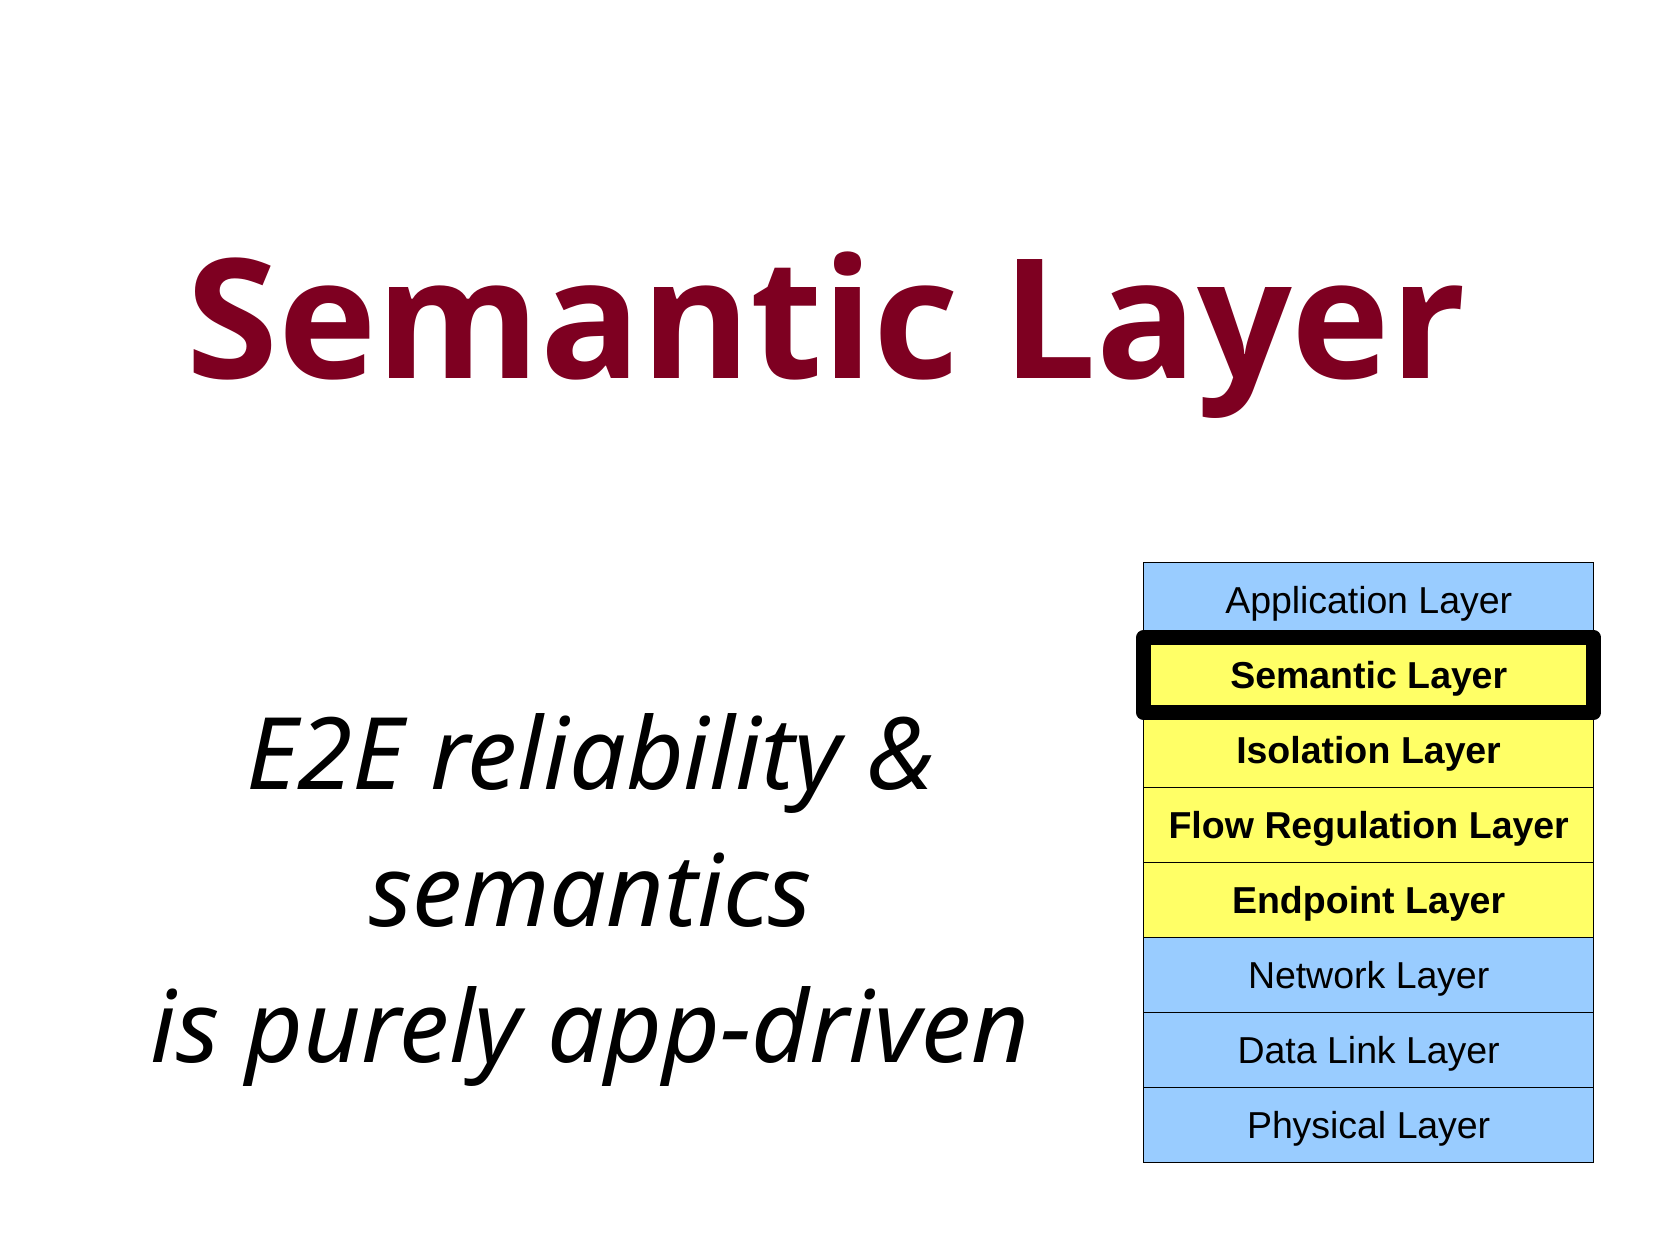

# Semantic Layer
Application Layer
E2E reliability & semantics
is purely app-driven
Semantic Layer
Isolation Layer
Flow Regulation Layer
Endpoint Layer
Network Layer
Data Link Layer
Physical Layer